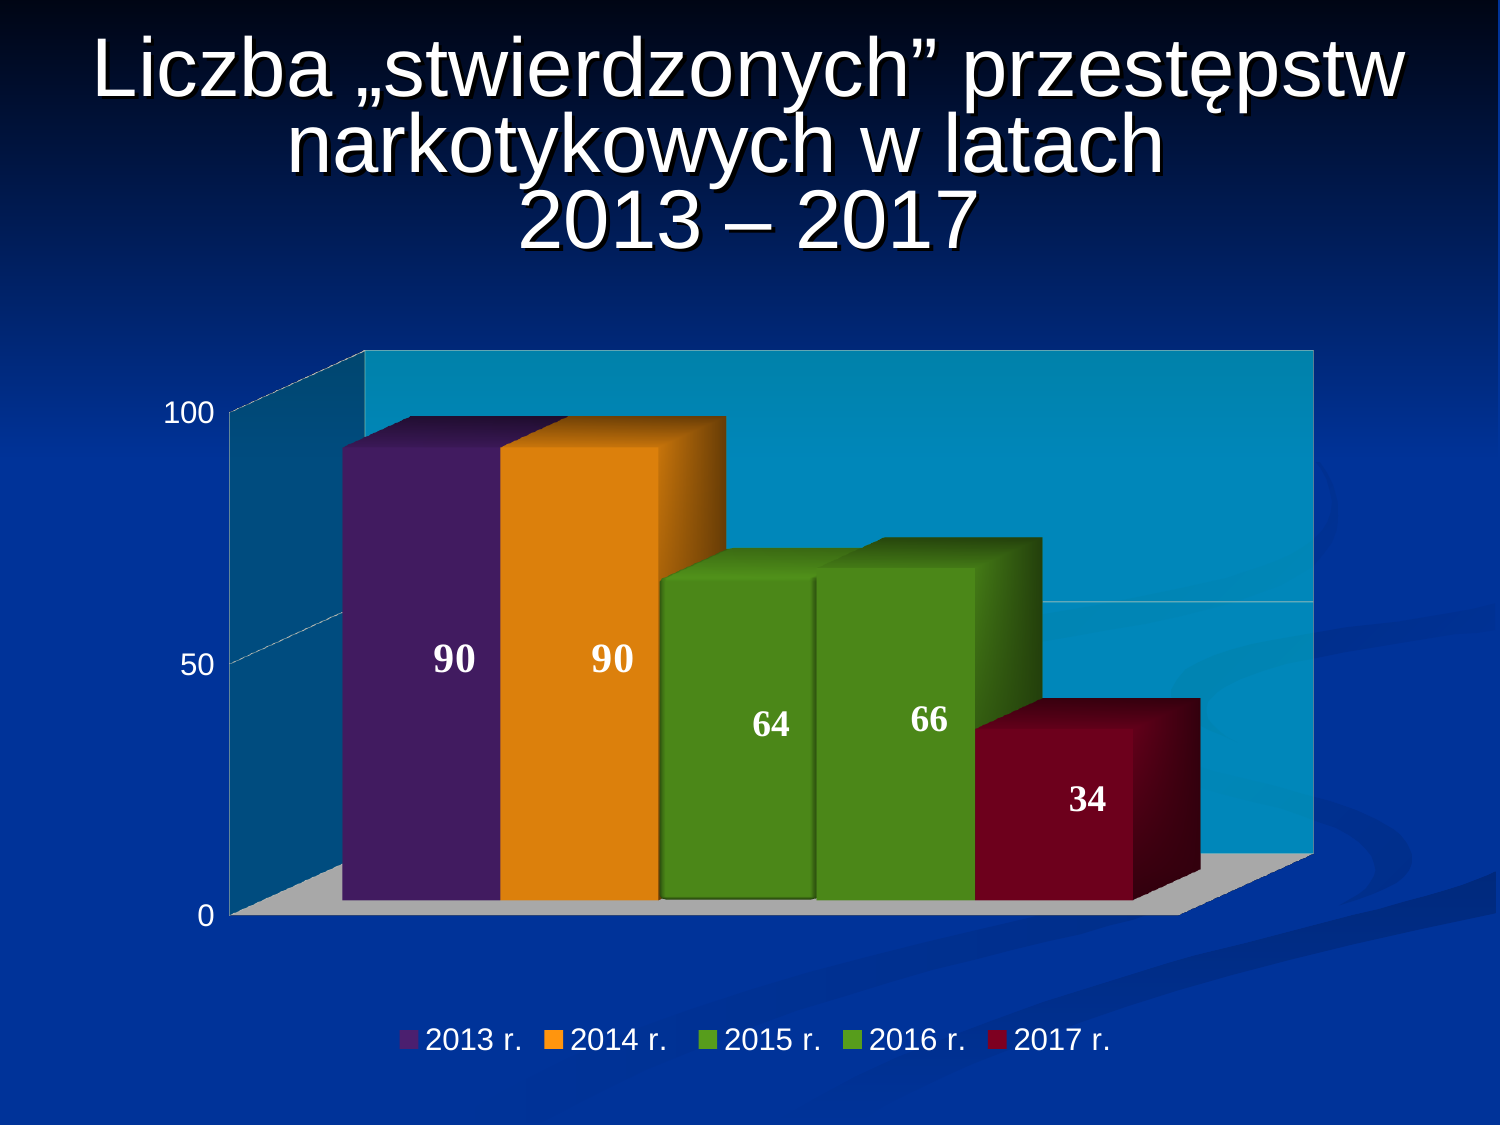

# Liczba „stwierdzonych” przestępstw narkotykowych w latach 2013 – 2017
[unsupported chart]